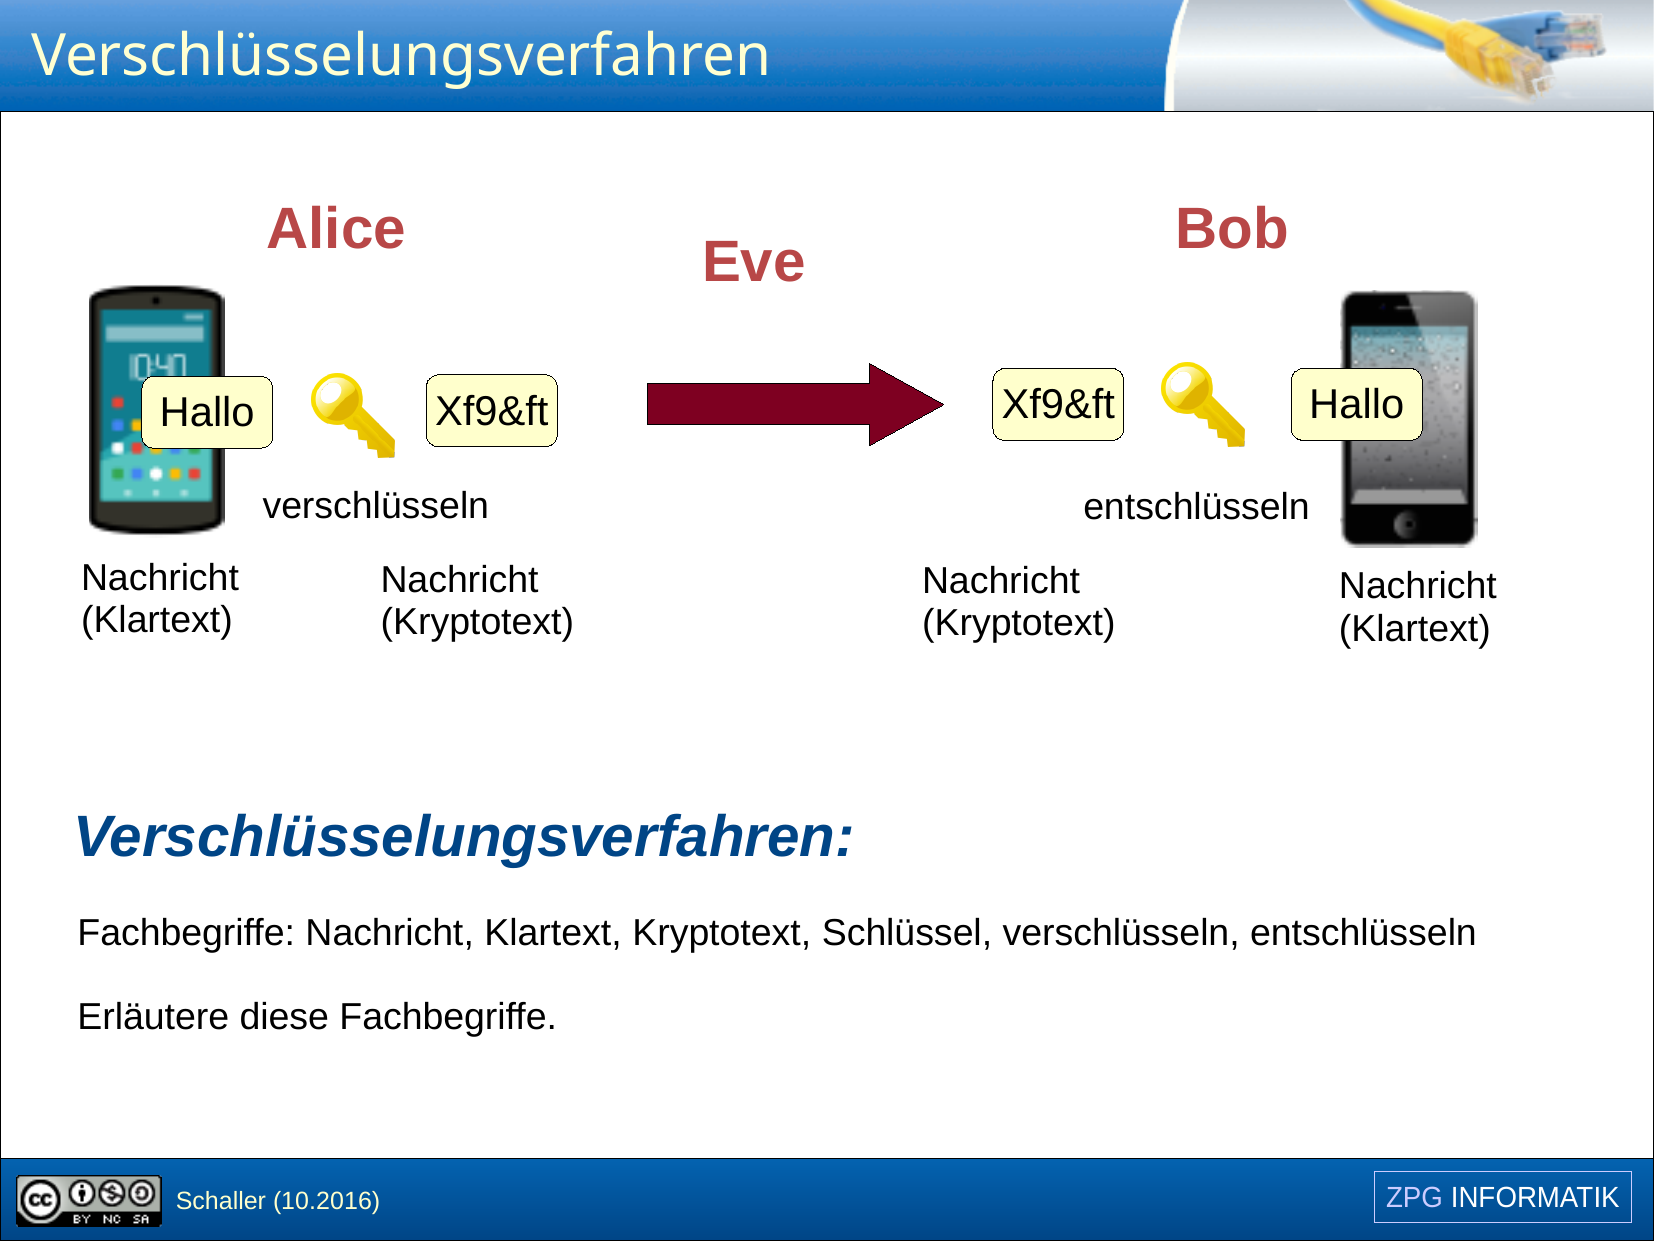

# Verschlüsselungsverfahren
Bob
Alice
Eve
Xf9&ft
Hallo
Xf9&ft
Hallo
verschlüsseln
entschlüsseln
Nachricht
(Klartext)
Nachricht
(Kryptotext)
Nachricht
(Kryptotext)
Nachricht
(Klartext)
Verschlüsselungsverfahren:
Fachbegriffe: Nachricht, Klartext, Kryptotext, Schlüssel, verschlüsseln, entschlüsseln
Erläutere diese Fachbegriffe.
6
23.04.2009